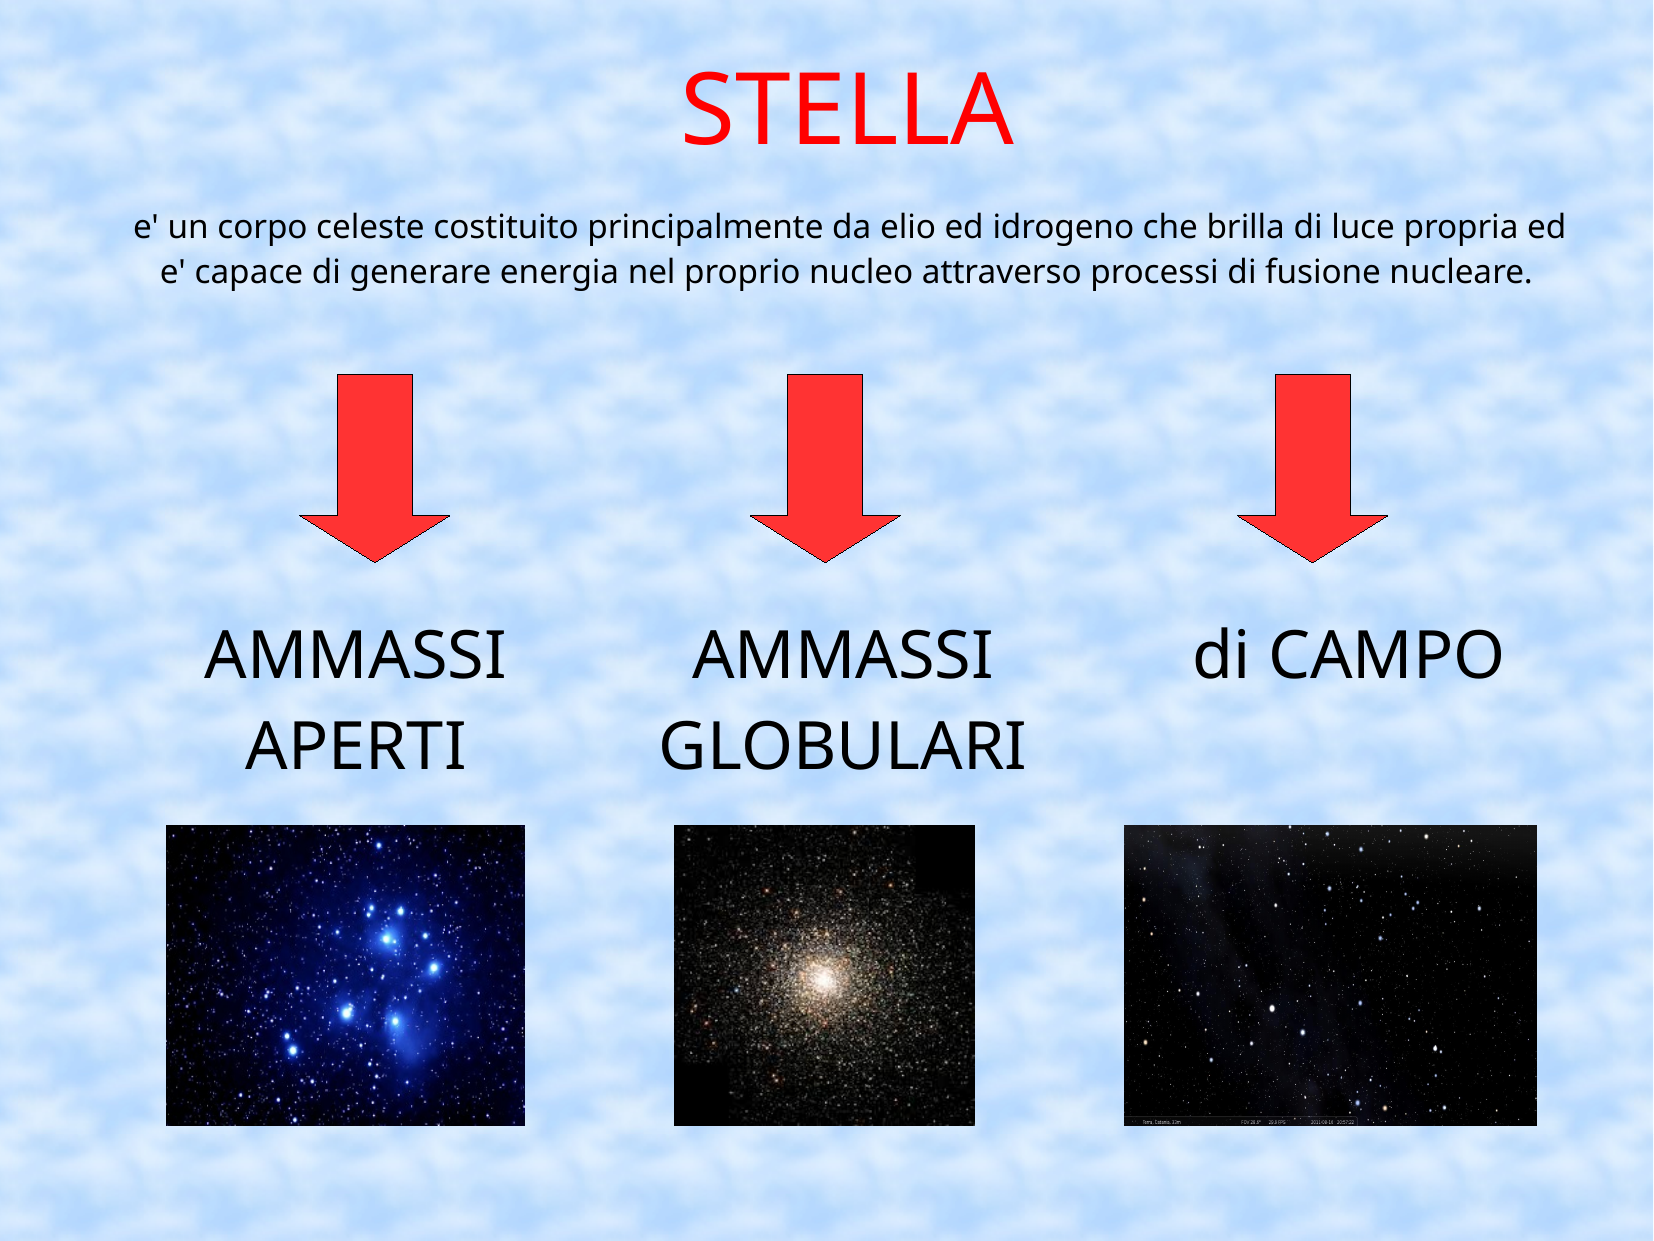

# STELLA
 e' un corpo celeste costituito principalmente da elio ed idrogeno che brilla di luce propria ed e' capace di generare energia nel proprio nucleo attraverso processi di fusione nucleare.
di CAMPO
AMMASSI APERTI
AMMASSI GLOBULARI